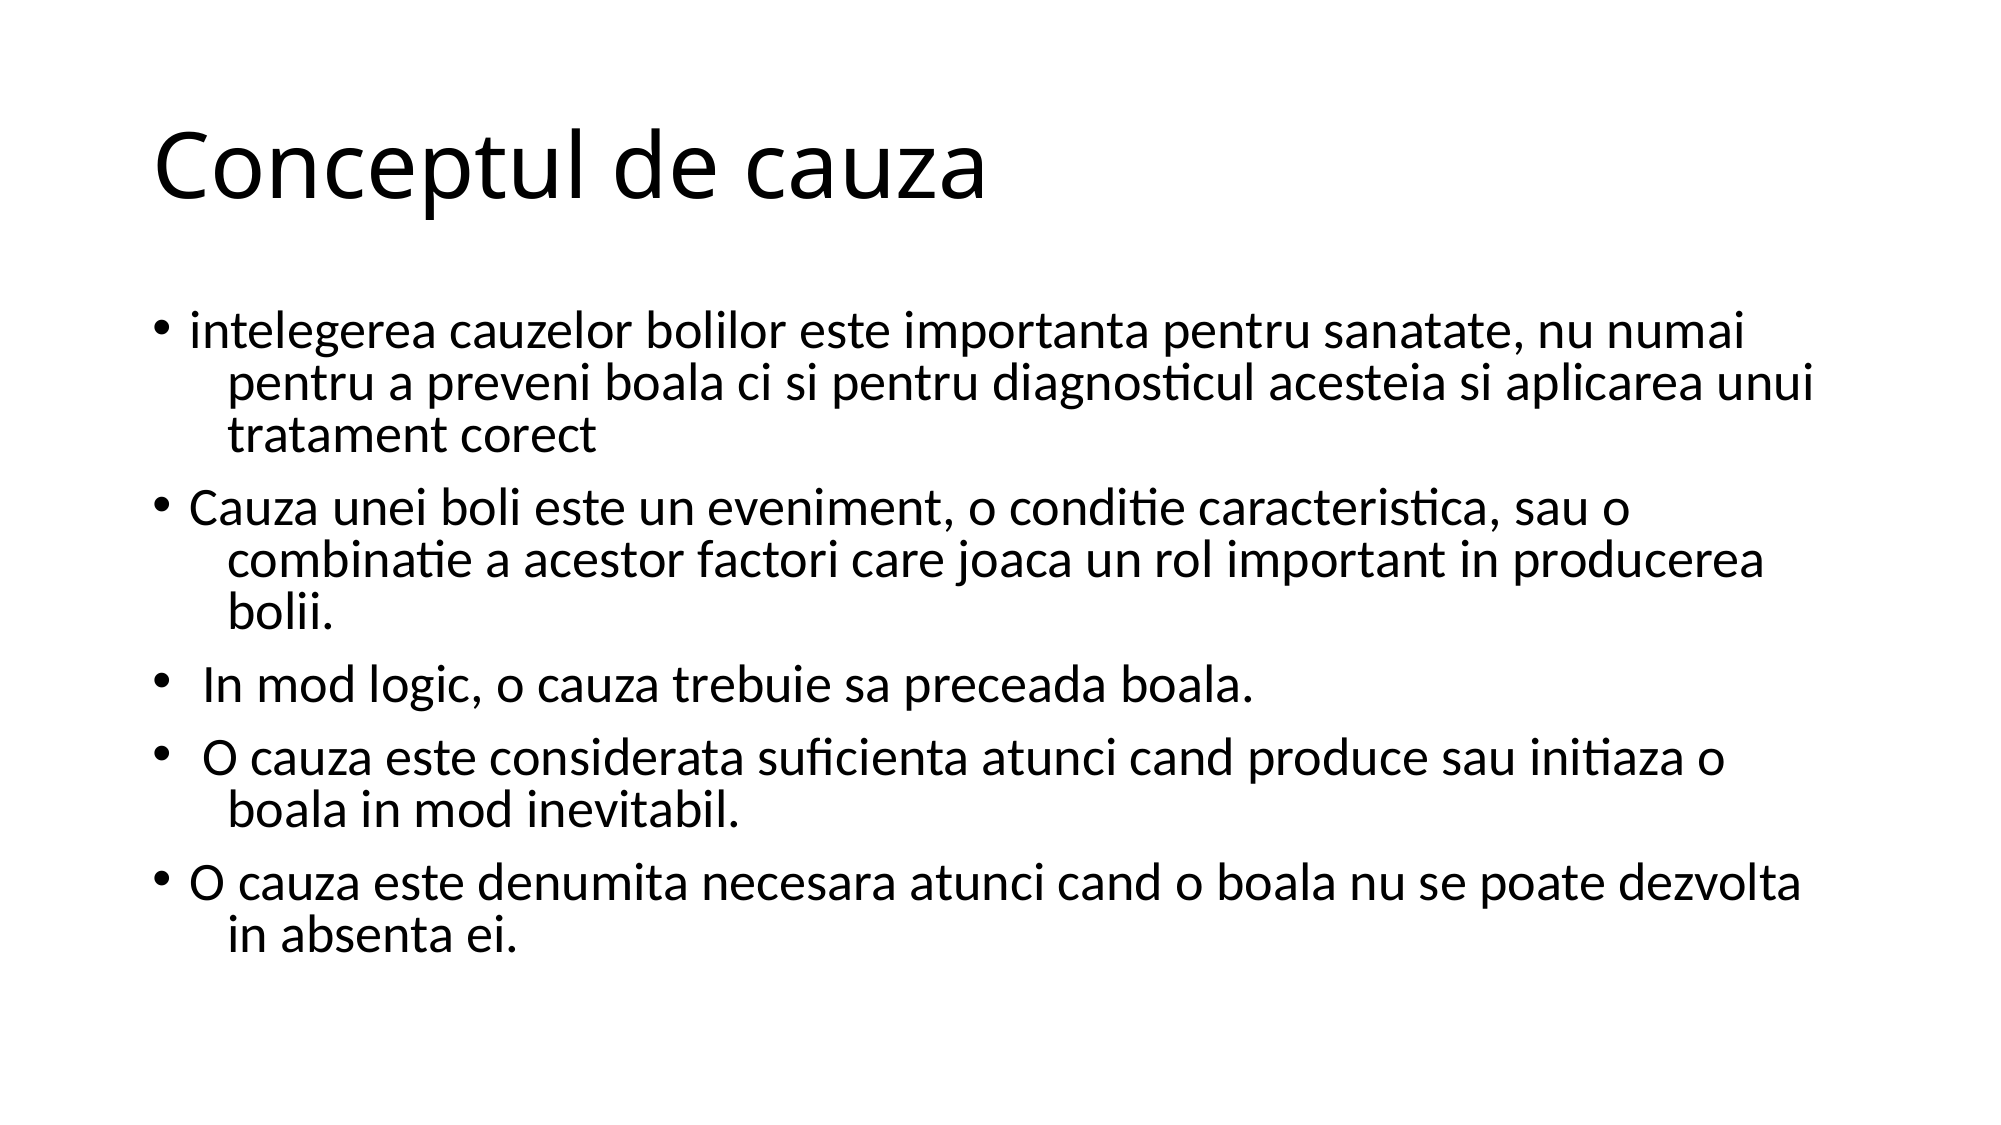

# Conceptul de cauza
intelegerea cauzelor bolilor este importanta pentru sanatate, nu numai pentru a preveni boala ci si pentru diagnosticul acesteia si aplicarea unui tratament corect
Cauza unei boli este un eveniment, o conditie caracteristica, sau o combinatie a acestor factori care joaca un rol important in producerea bolii.
 In mod logic, o cauza trebuie sa preceada boala.
 O cauza este considerata suficienta atunci cand produce sau initiaza o boala in mod inevitabil.
O cauza este denumita necesara atunci cand o boala nu se poate dezvolta in absenta ei.